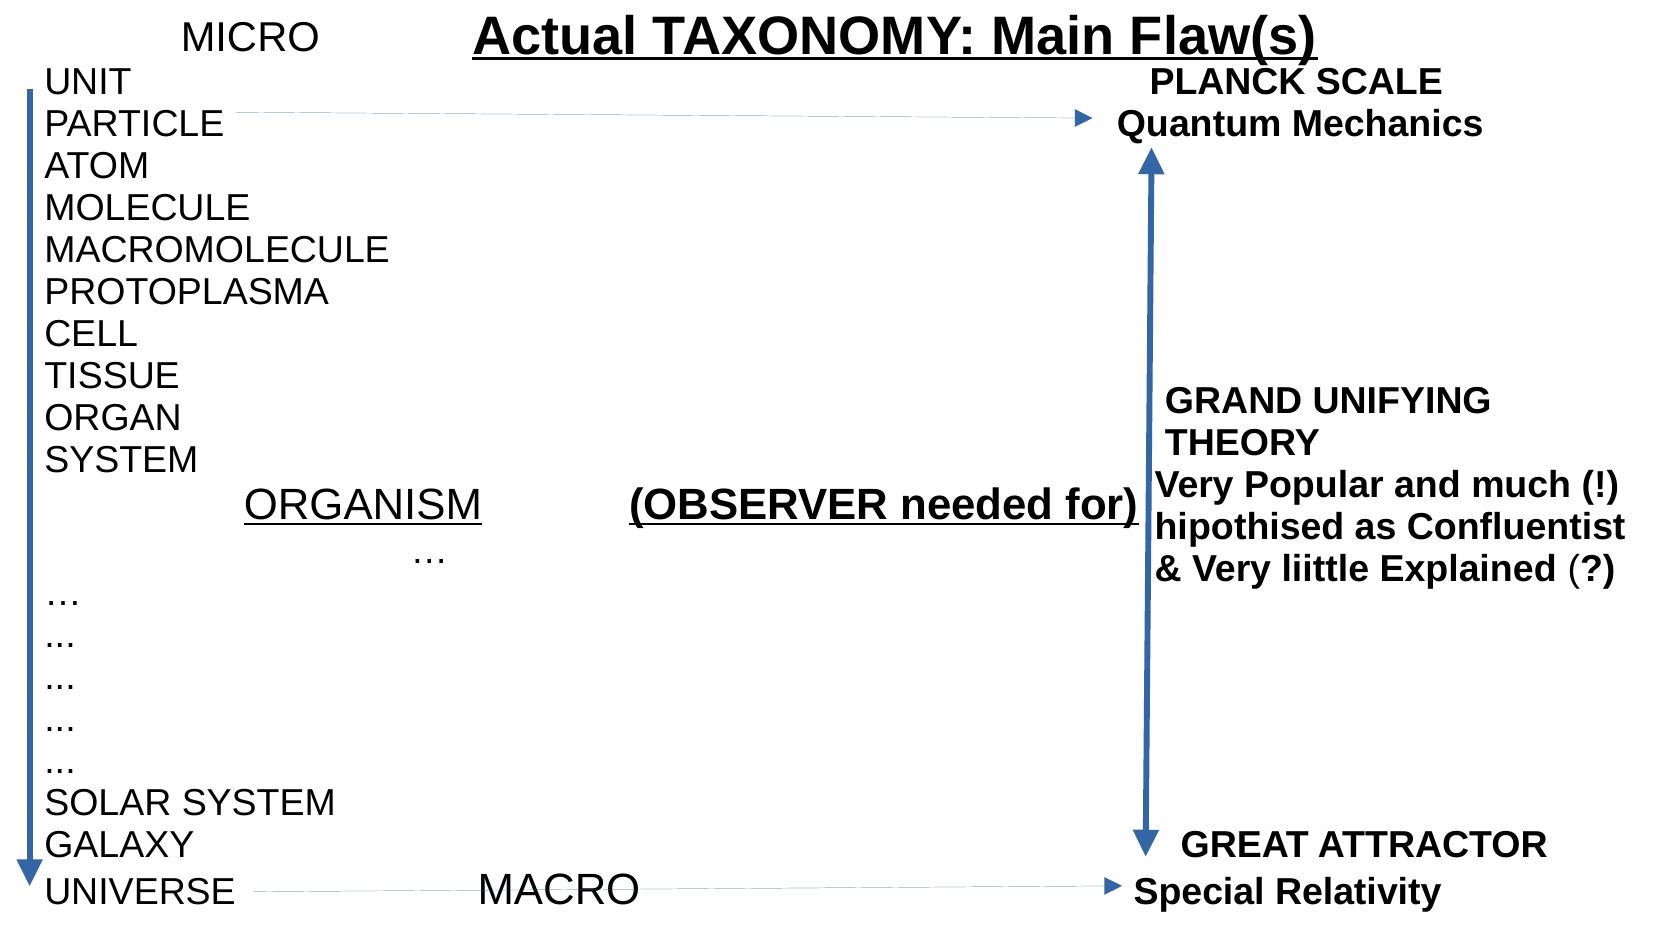

MICRO
UNIT PLANCK SCALE
PARTICLE Quantum Mechanics
ATOM
MOLECULE
MACROMOLECULE
PROTOPLASMA
CELL
TISSUE
ORGAN
SYSTEM
 ORGANISM (OBSERVER needed for) …
…
...
...
...
...
SOLAR SYSTEM
GALAXY GREAT ATTRACTOR
UNIVERSE MACRO Special Relativity
Actual TAXONOMY: Main Flaw(s)
 GRAND UNIFYING
 THEORY
Very Popular and much (!) hipothised as Confluentist
& Very liittle Explained (?)